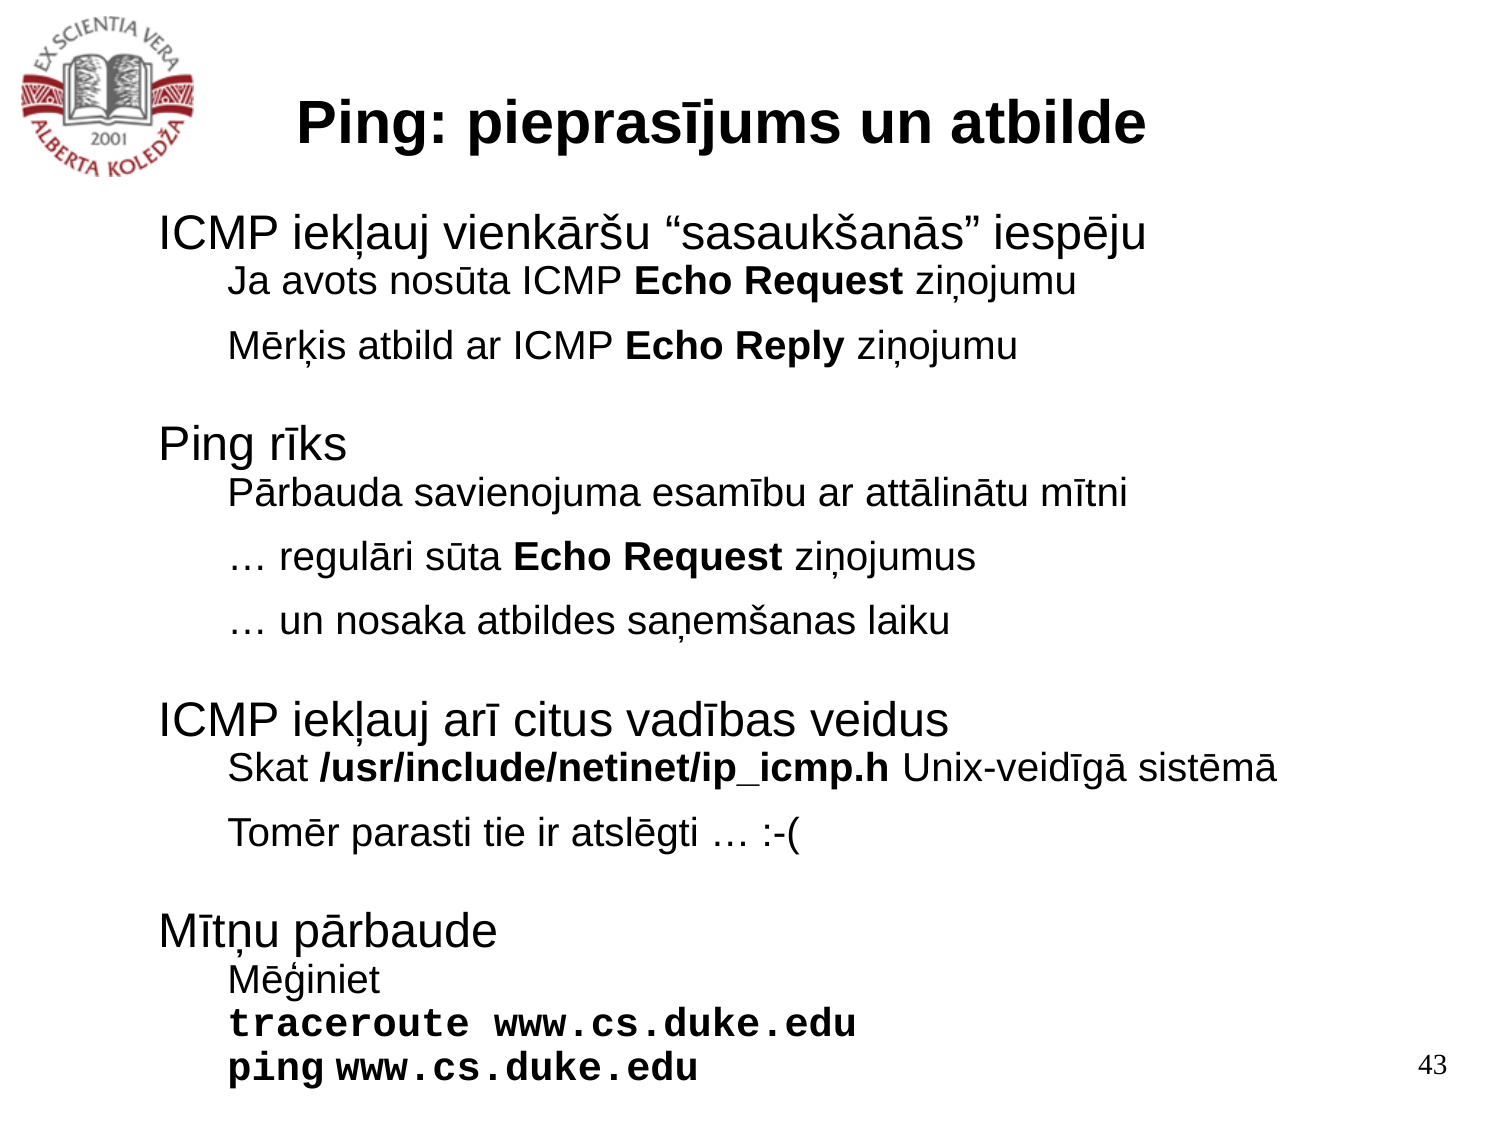

# Ping: pieprasījums un atbilde
ICMP iekļauj vienkāršu “sasaukšanās” iespēju
Ja avots nosūta ICMP Echo Request ziņojumu
Mērķis atbild ar ICMP Echo Reply ziņojumu
Ping rīks
Pārbauda savienojuma esamību ar attālinātu mītni
… regulāri sūta Echo Request ziņojumus
… un nosaka atbildes saņemšanas laiku
ICMP iekļauj arī citus vadības veidus
Skat /usr/include/netinet/ip_icmp.h Unix-veidīgā sistēmā
Tomēr parasti tie ir atslēgti … :-(
Mītņu pārbaude
Mēģiniet
traceroute www.cs.duke.edu
ping www.cs.duke.edu